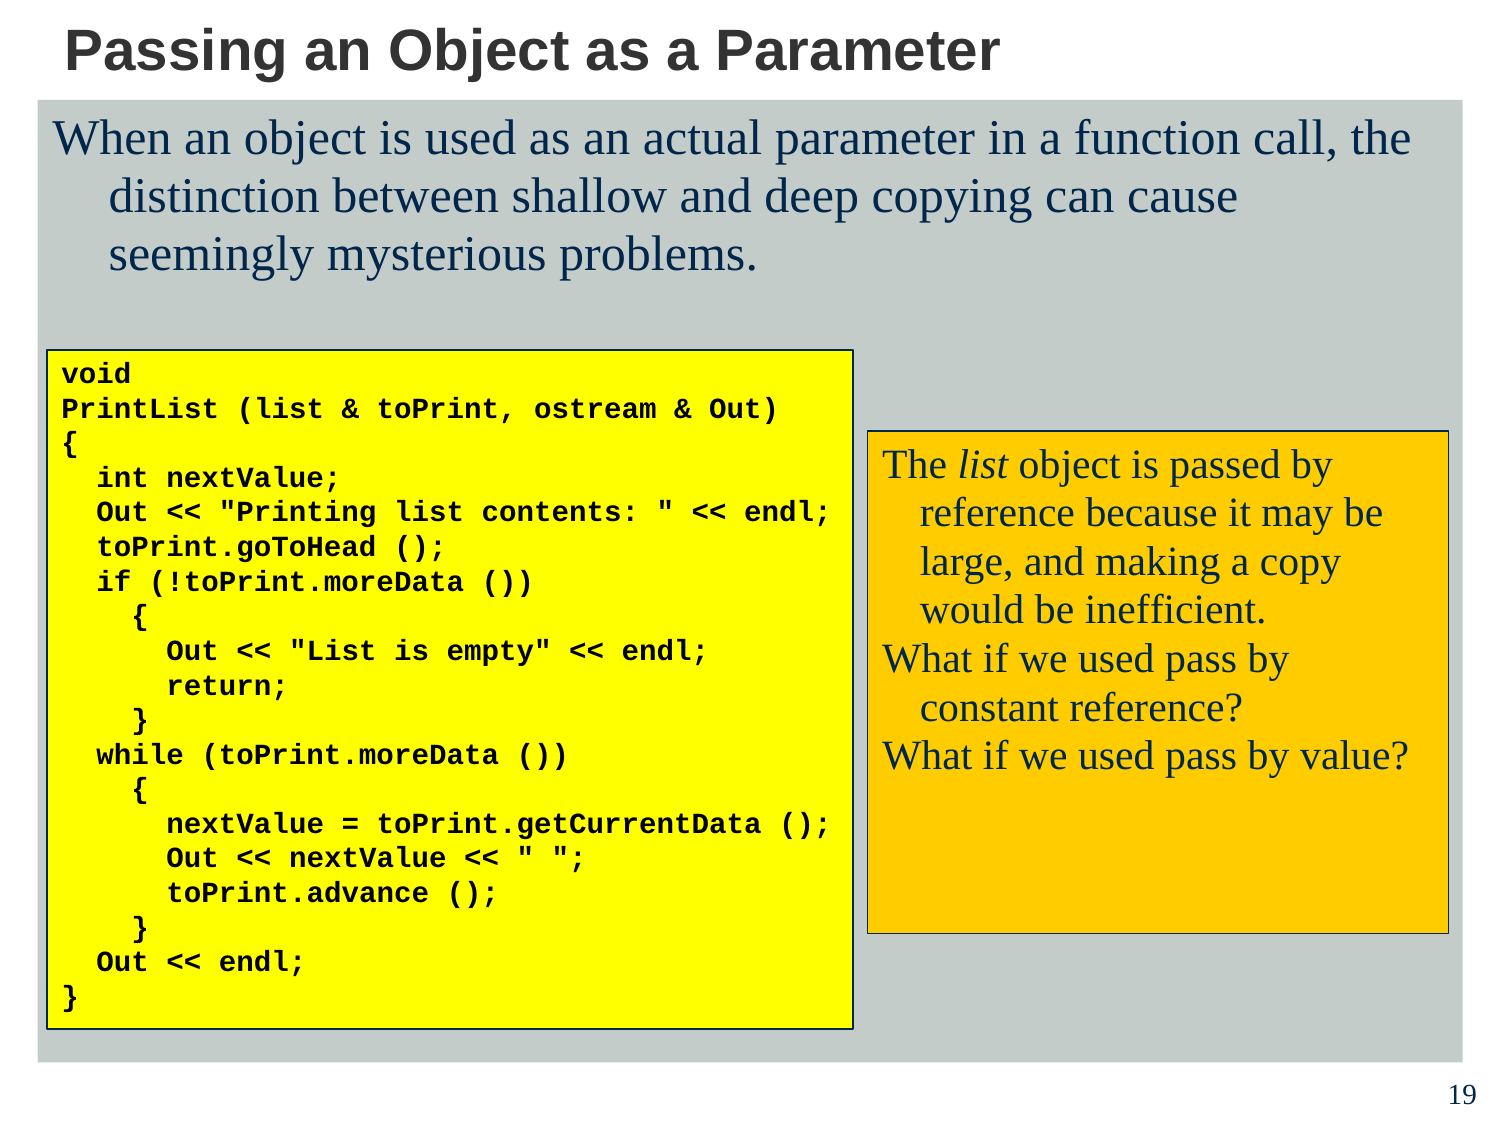

# Passing an Object as a Parameter
When an object is used as an actual parameter in a function call, the distinction between shallow and deep copying can cause seemingly mysterious problems.
void
PrintList (list & toPrint, ostream & Out)
{
 int nextValue;
 Out << "Printing list contents: " << endl;
 toPrint.goToHead ();
 if (!toPrint.moreData ())
 {
 Out << "List is empty" << endl;
 return;
 }
 while (toPrint.moreData ())
 {
 nextValue = toPrint.getCurrentData ();
 Out << nextValue << " ";
 toPrint.advance ();
 }
 Out << endl;
}
The list object is passed by reference because it may be large, and making a copy would be inefficient.
What if we used pass by constant reference?
What if we used pass by value?